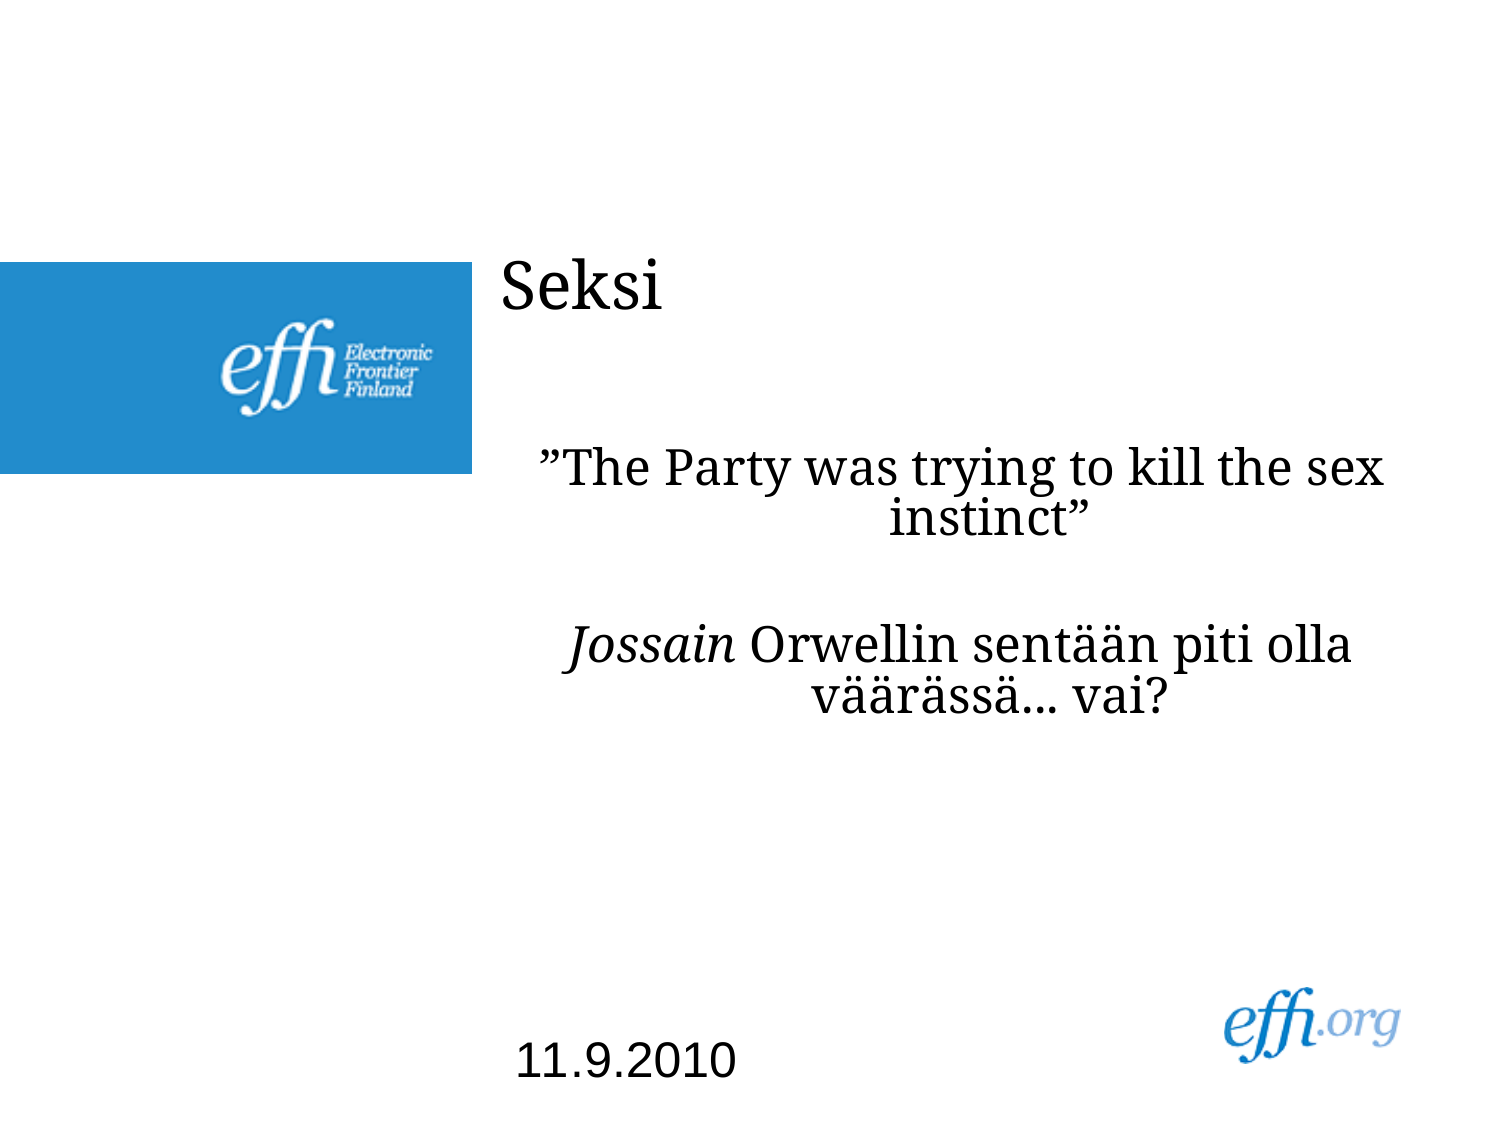

# Seksi
”The Party was trying to kill the sex instinct”
Jossain Orwellin sentään piti olla väärässä... vai?